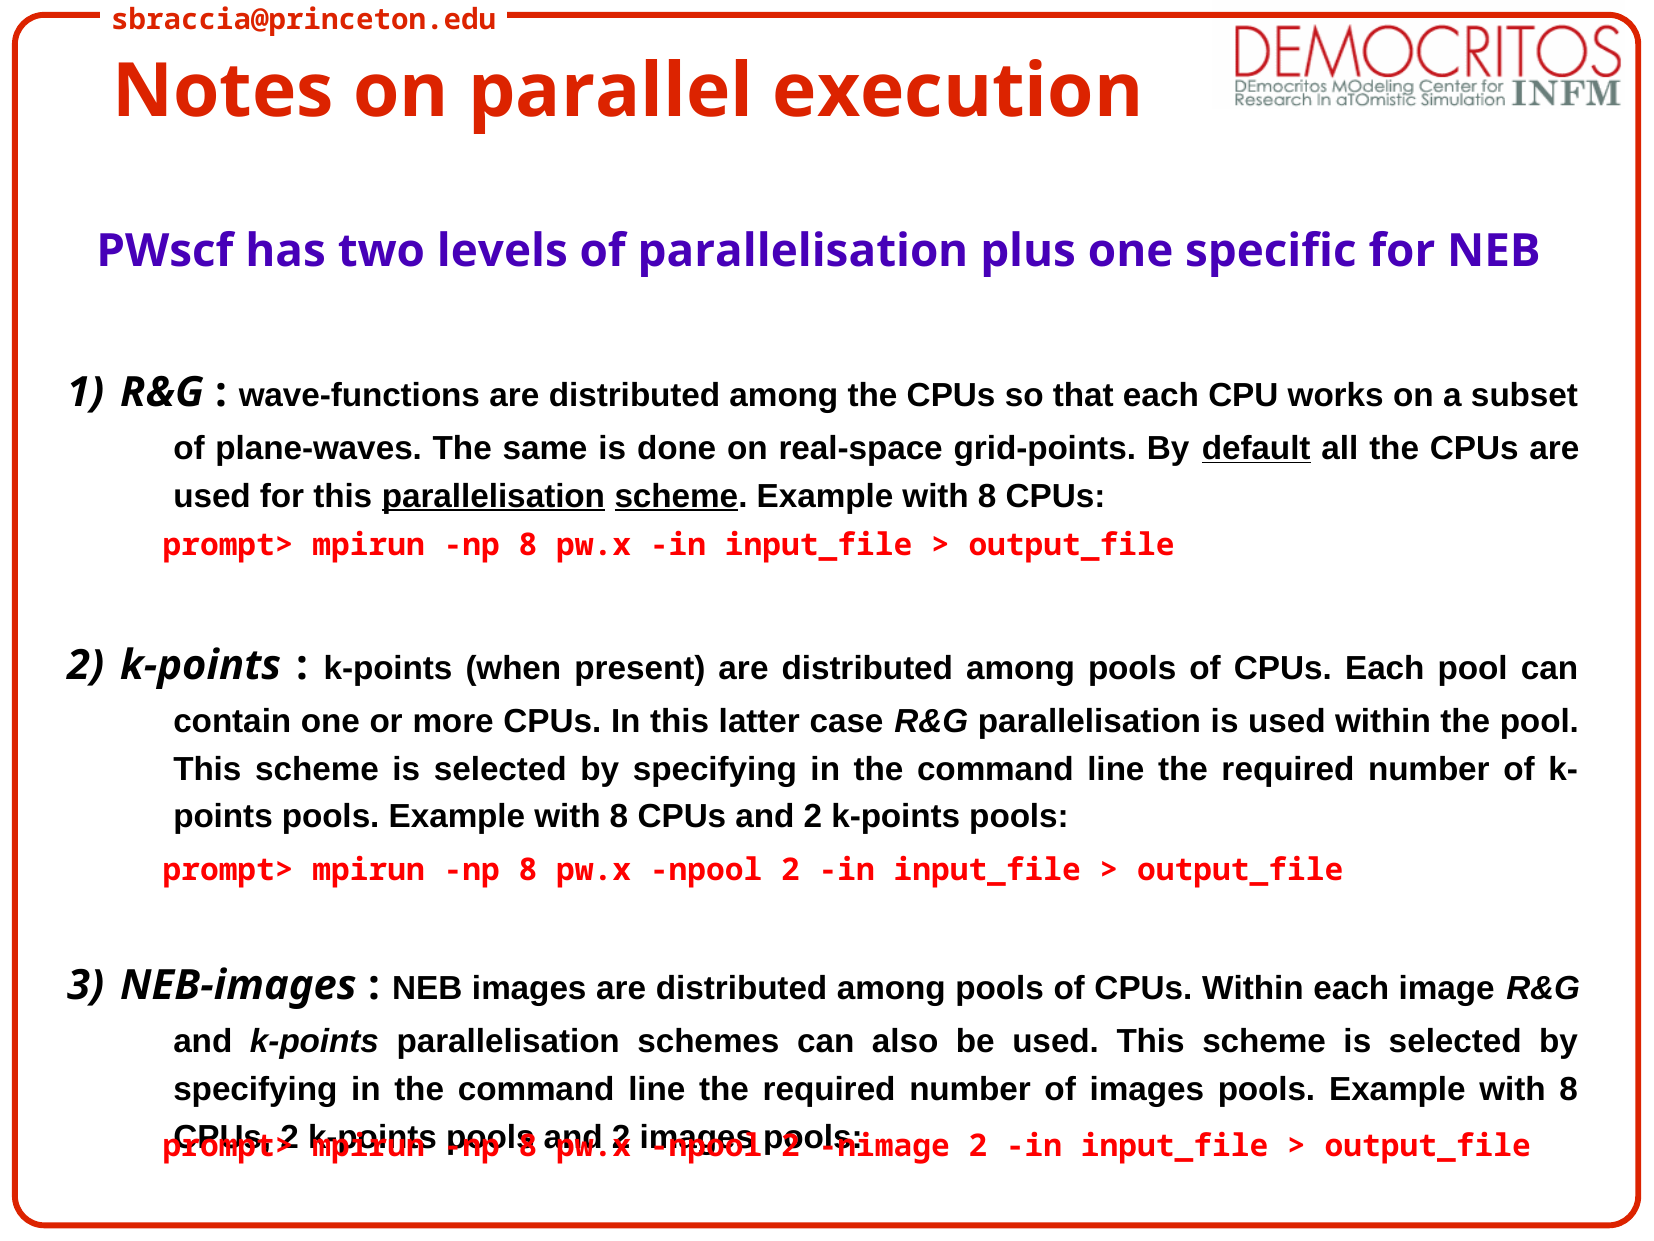

Notes on parallel execution
PWscf has two levels of parallelisation plus one specific for NEB
R&G : wave-functions are distributed among the CPUs so that each CPU works on a subset of plane-waves. The same is done on real-space grid-points. By default all the CPUs are used for this parallelisation scheme. Example with 8 CPUs:
k-points : k-points (when present) are distributed among pools of CPUs. Each pool can contain one or more CPUs. In this latter case R&G parallelisation is used within the pool. This scheme is selected by specifying in the command line the required number of k-points pools. Example with 8 CPUs and 2 k-points pools:
NEB-images : NEB images are distributed among pools of CPUs. Within each image R&G and k-points parallelisation schemes can also be used. This scheme is selected by specifying in the command line the required number of images pools. Example with 8 CPUs, 2 k-points pools and 2 images pools:
prompt> mpirun -np 8 pw.x -in input_file > output_file
prompt> mpirun -np 8 pw.x -npool 2 -in input_file > output_file
prompt> mpirun -np 8 pw.x -npool 2 -nimage 2 -in input_file > output_file